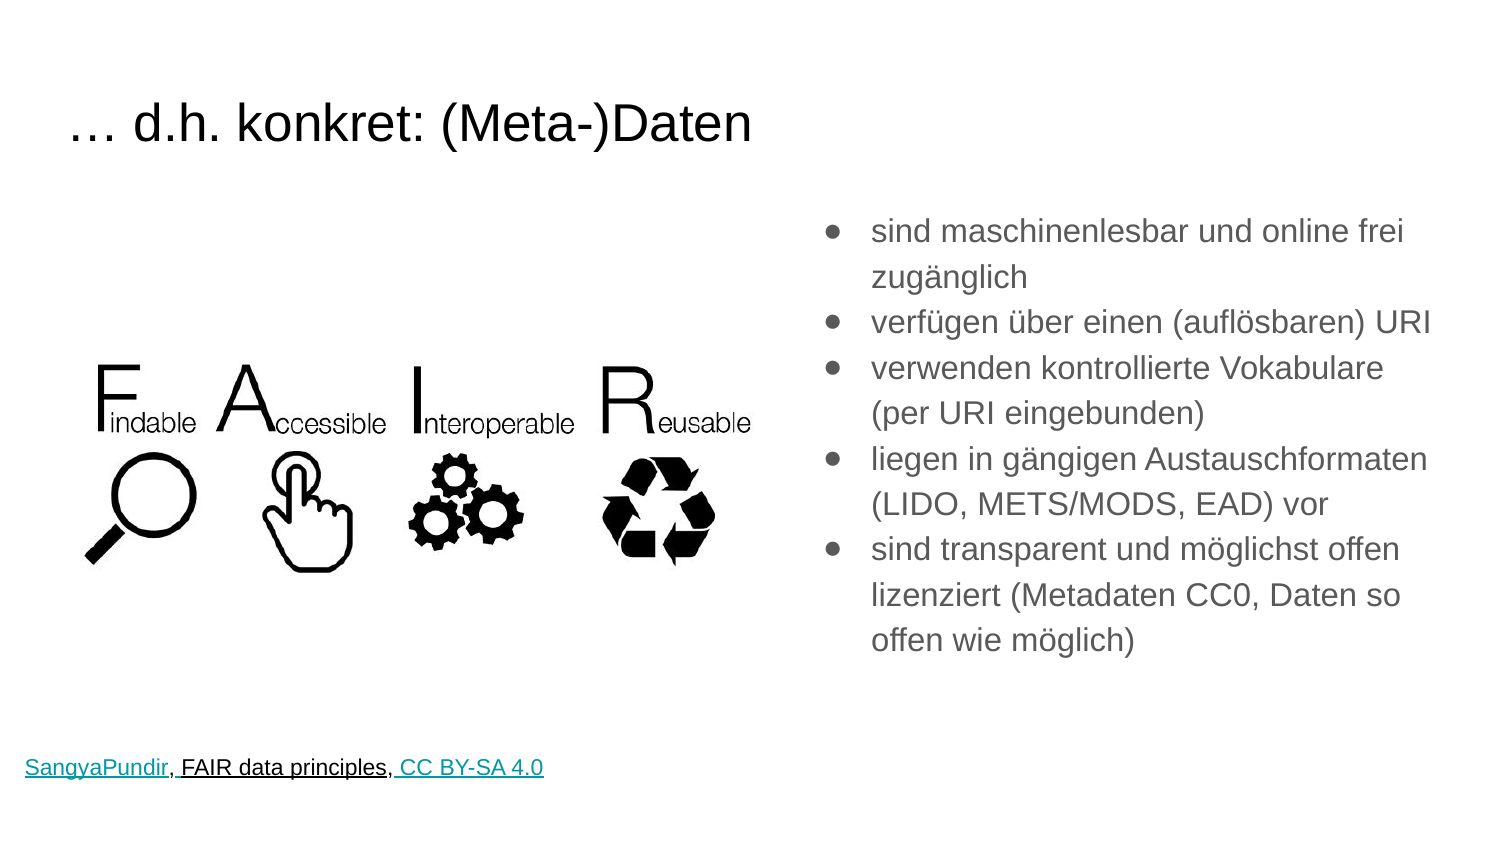

# … d.h. konkret: (Meta-)Daten
sind maschinenlesbar und online frei zugänglich
verfügen über einen (auflösbaren) URI
verwenden kontrollierte Vokabulare (per URI eingebunden)
liegen in gängigen Austauschformaten (LIDO, METS/MODS, EAD) vor
sind transparent und möglichst offen lizenziert (Metadaten CC0, Daten so offen wie möglich)
SangyaPundir, FAIR data principles, CC BY-SA 4.0